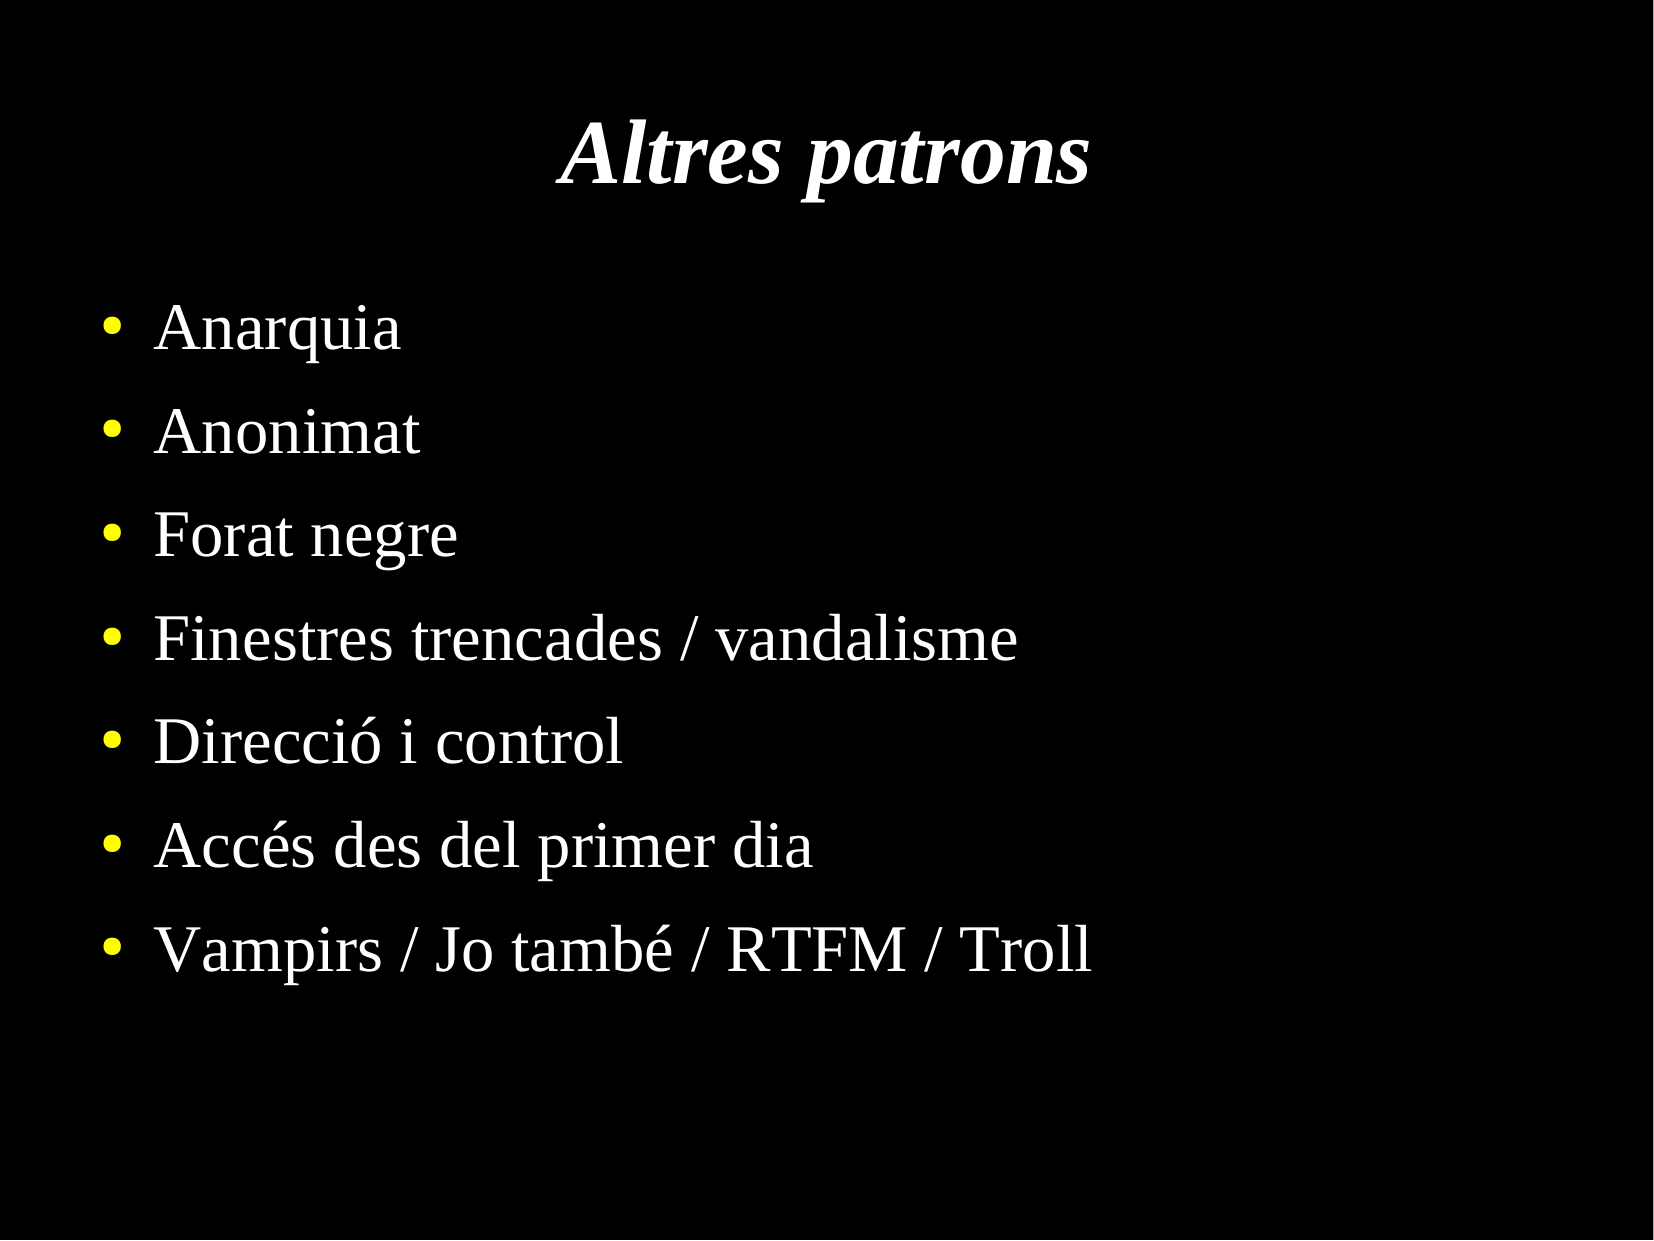

# Altres patrons
Anarquia
Anonimat
Forat negre
Finestres trencades / vandalisme
Direcció i control
Accés des del primer dia
Vampirs / Jo també / RTFM / Troll